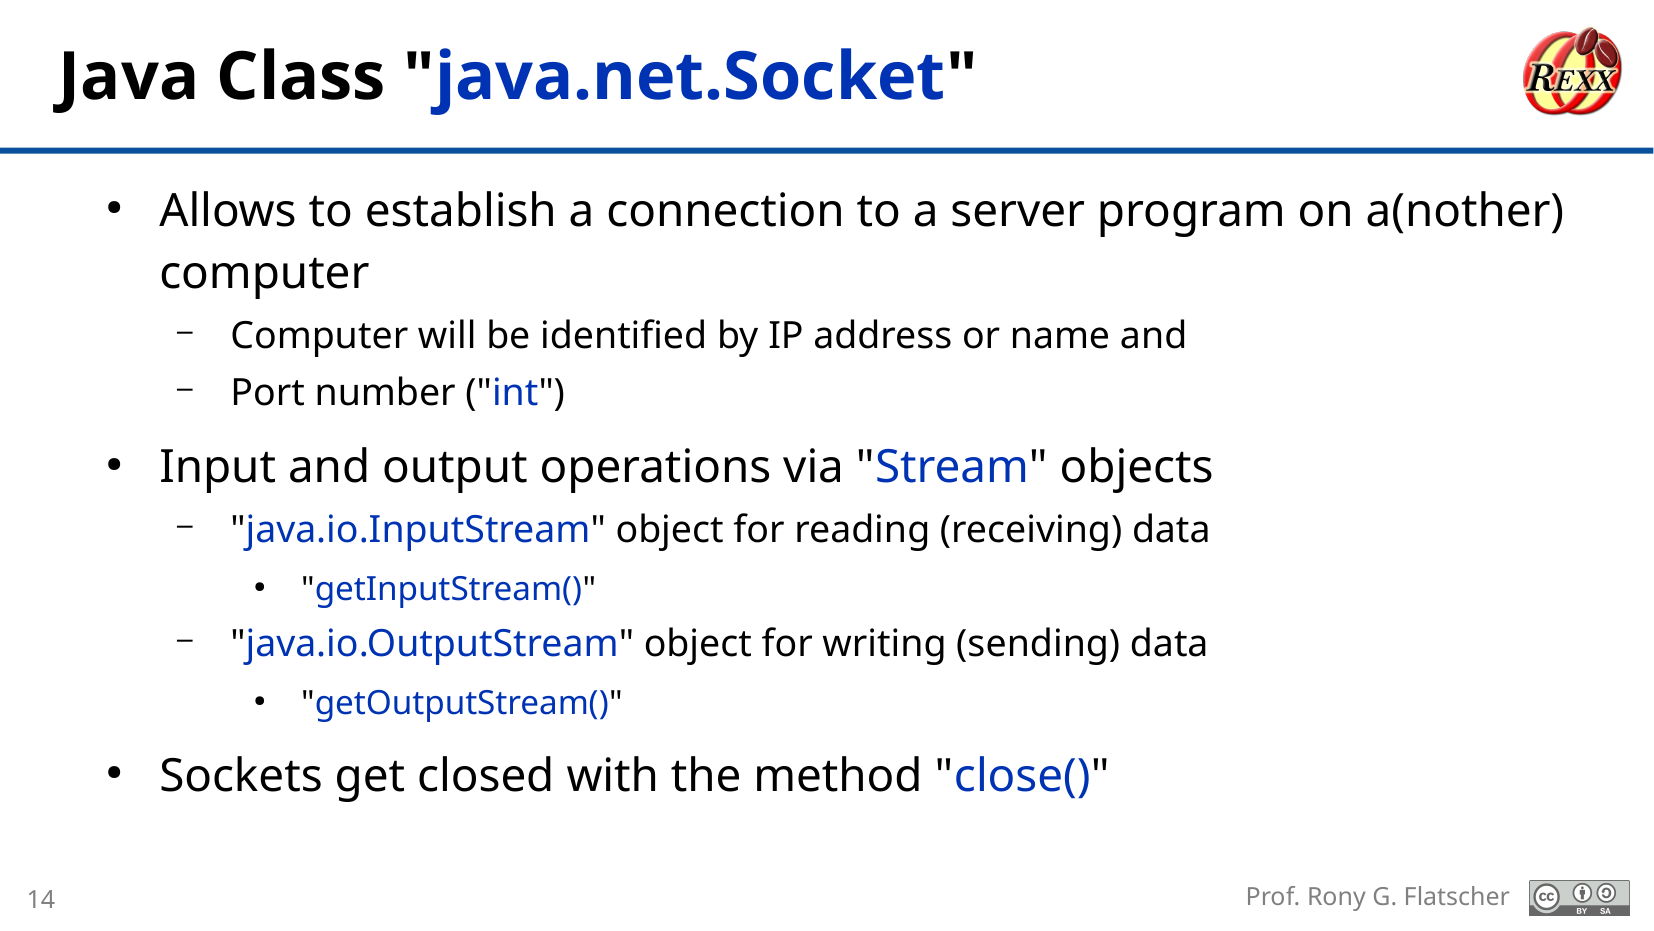

# Java Class "java.net.Socket"
Allows to establish a connection to a server program on a(nother) computer
Computer will be identified by IP address or name and
Port number ("int")
Input and output operations via "Stream" objects
"java.io.InputStream" object for reading (receiving) data
"getInputStream()"
"java.io.OutputStream" object for writing (sending) data
"getOutputStream()"
Sockets get closed with the method "close()"